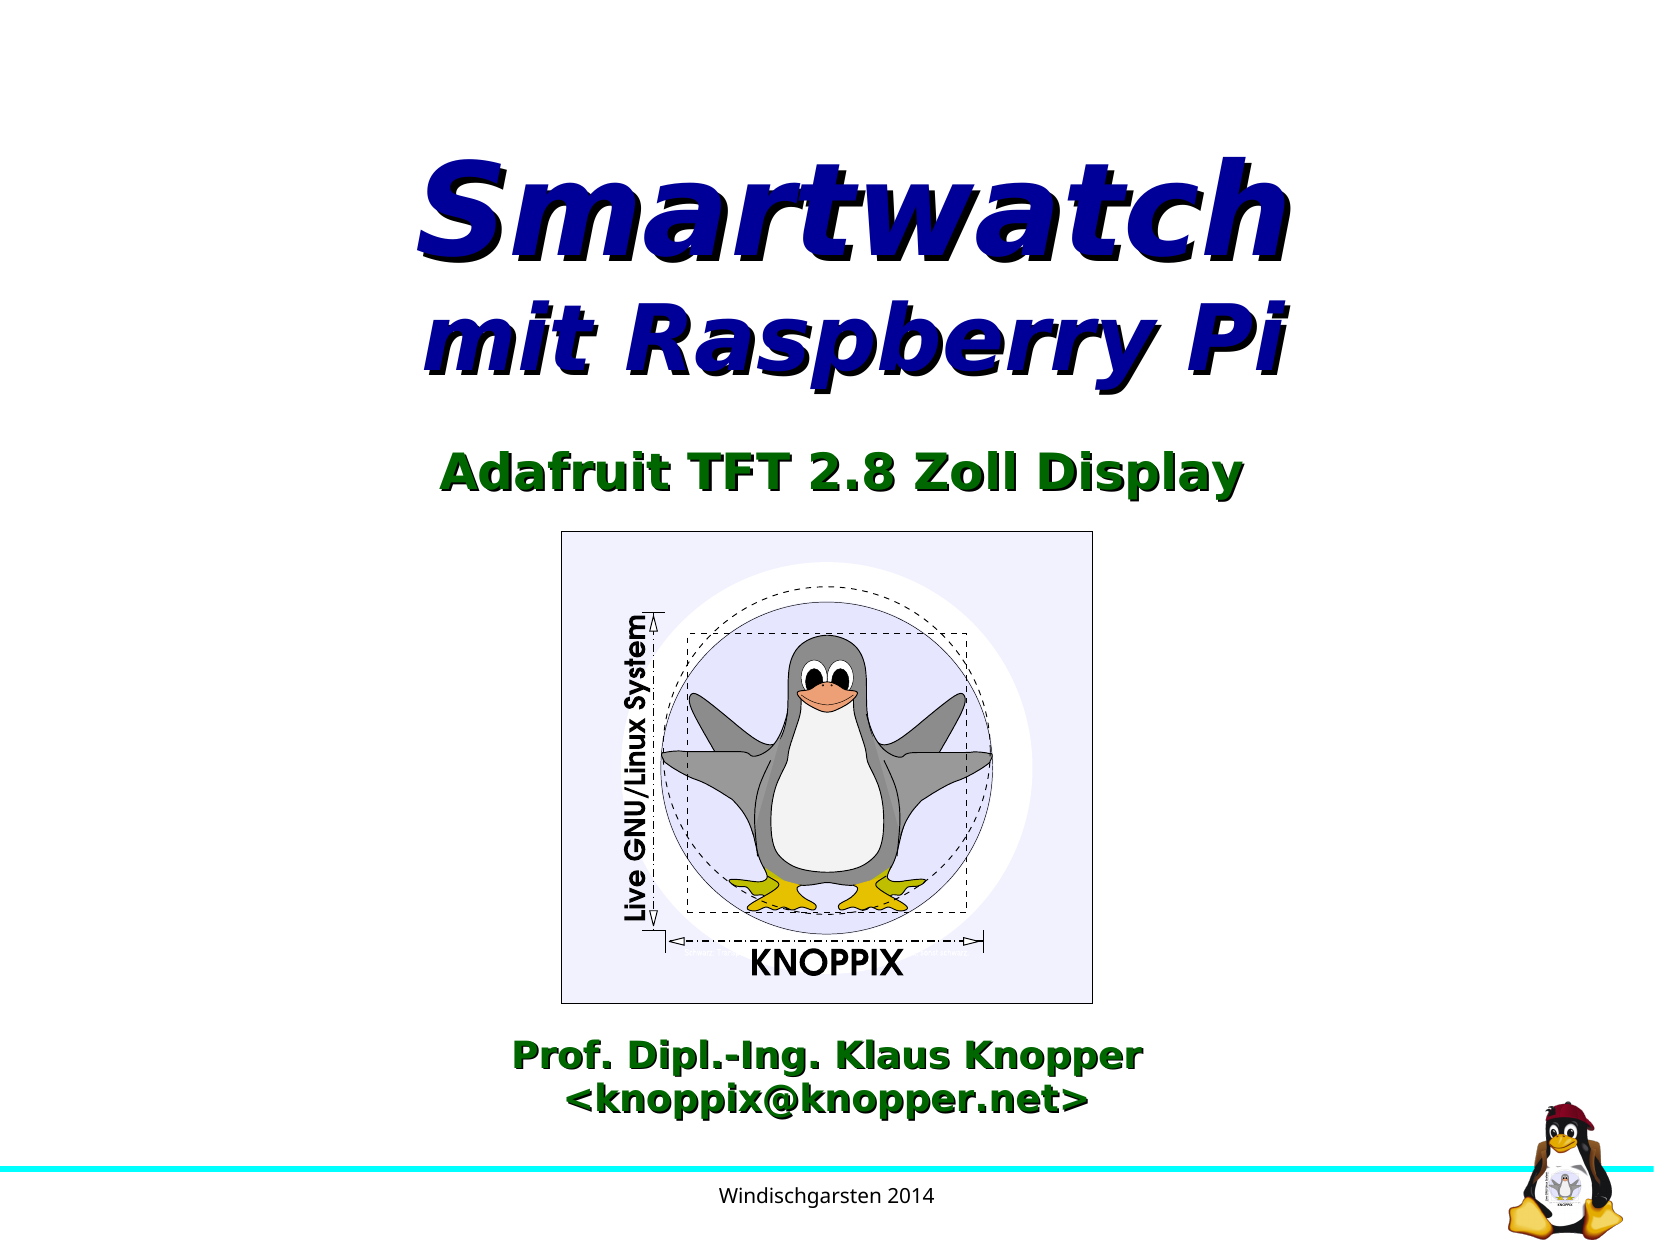

# Smartwatch mit Raspberry Pi
Adafruit TFT 2.8 Zoll Display
Prof. Dipl.-Ing. Klaus Knopper <knoppix@knopper.net>